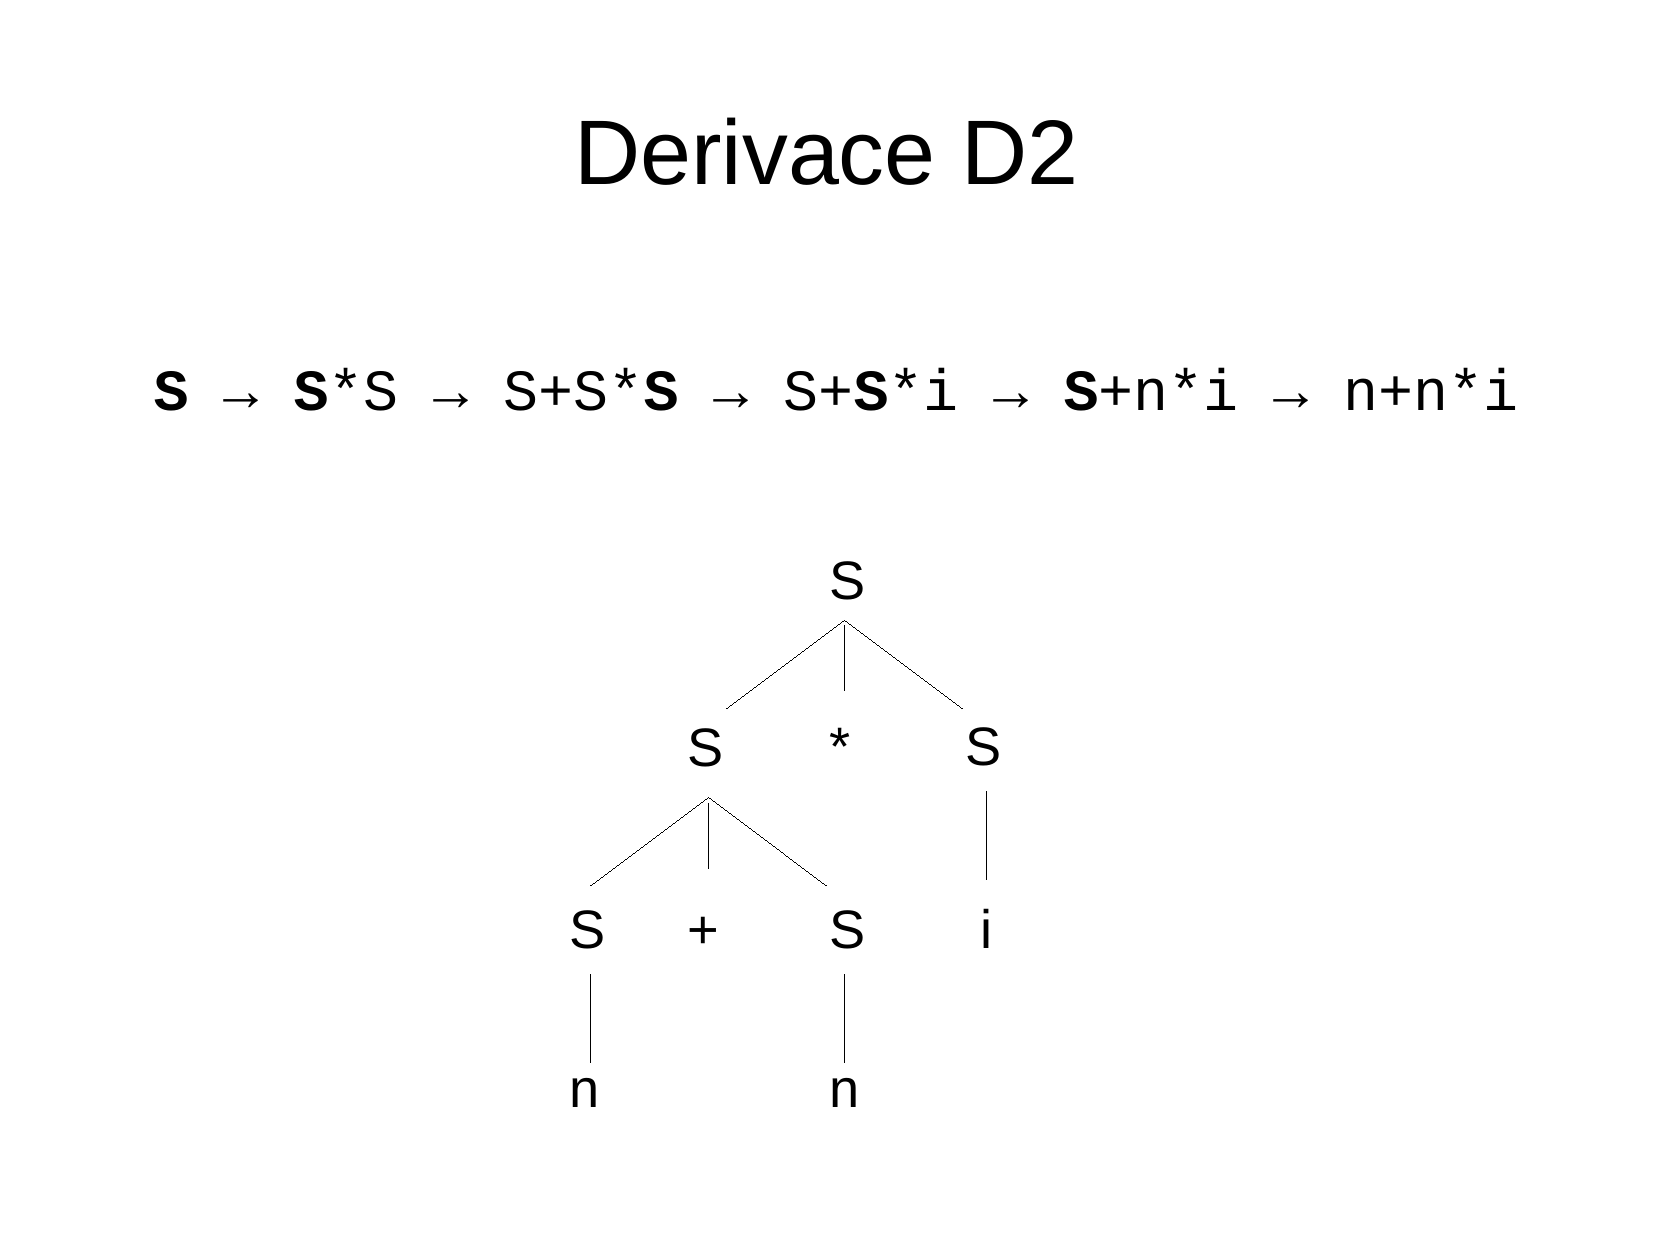

# Derivace D2
S → S*S → S+S*S → S+S*i → S+n*i → n+n*i
S
*
S
S
S
+
S
i
n
n